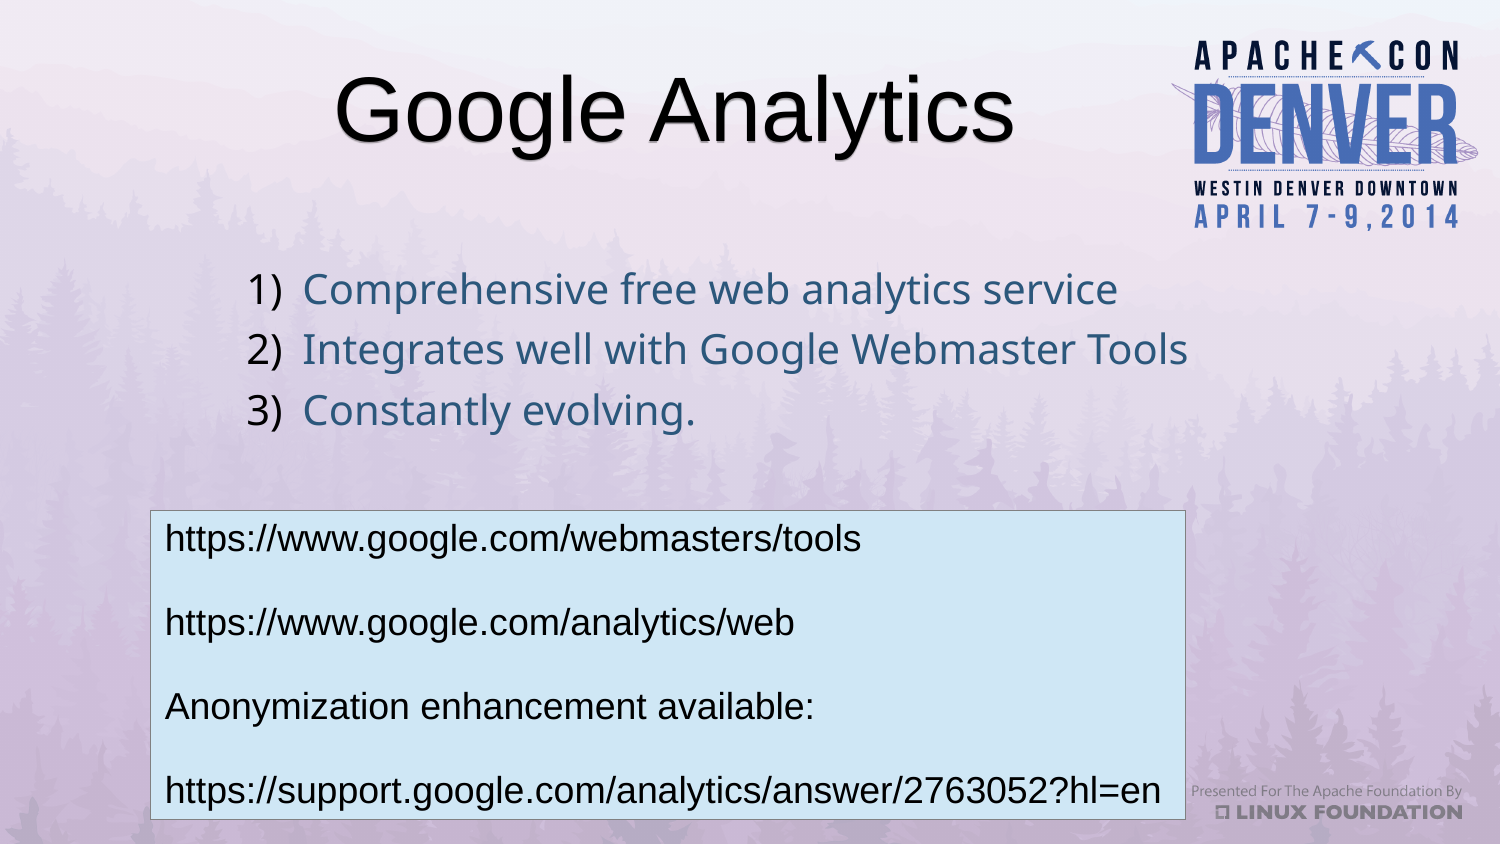

# Google Analytics
Comprehensive free web analytics service
Integrates well with Google Webmaster Tools
Constantly evolving.
https://www.google.com/webmasters/tools
https://www.google.com/analytics/web
Anonymization enhancement available:
https://support.google.com/analytics/answer/2763052?hl=en